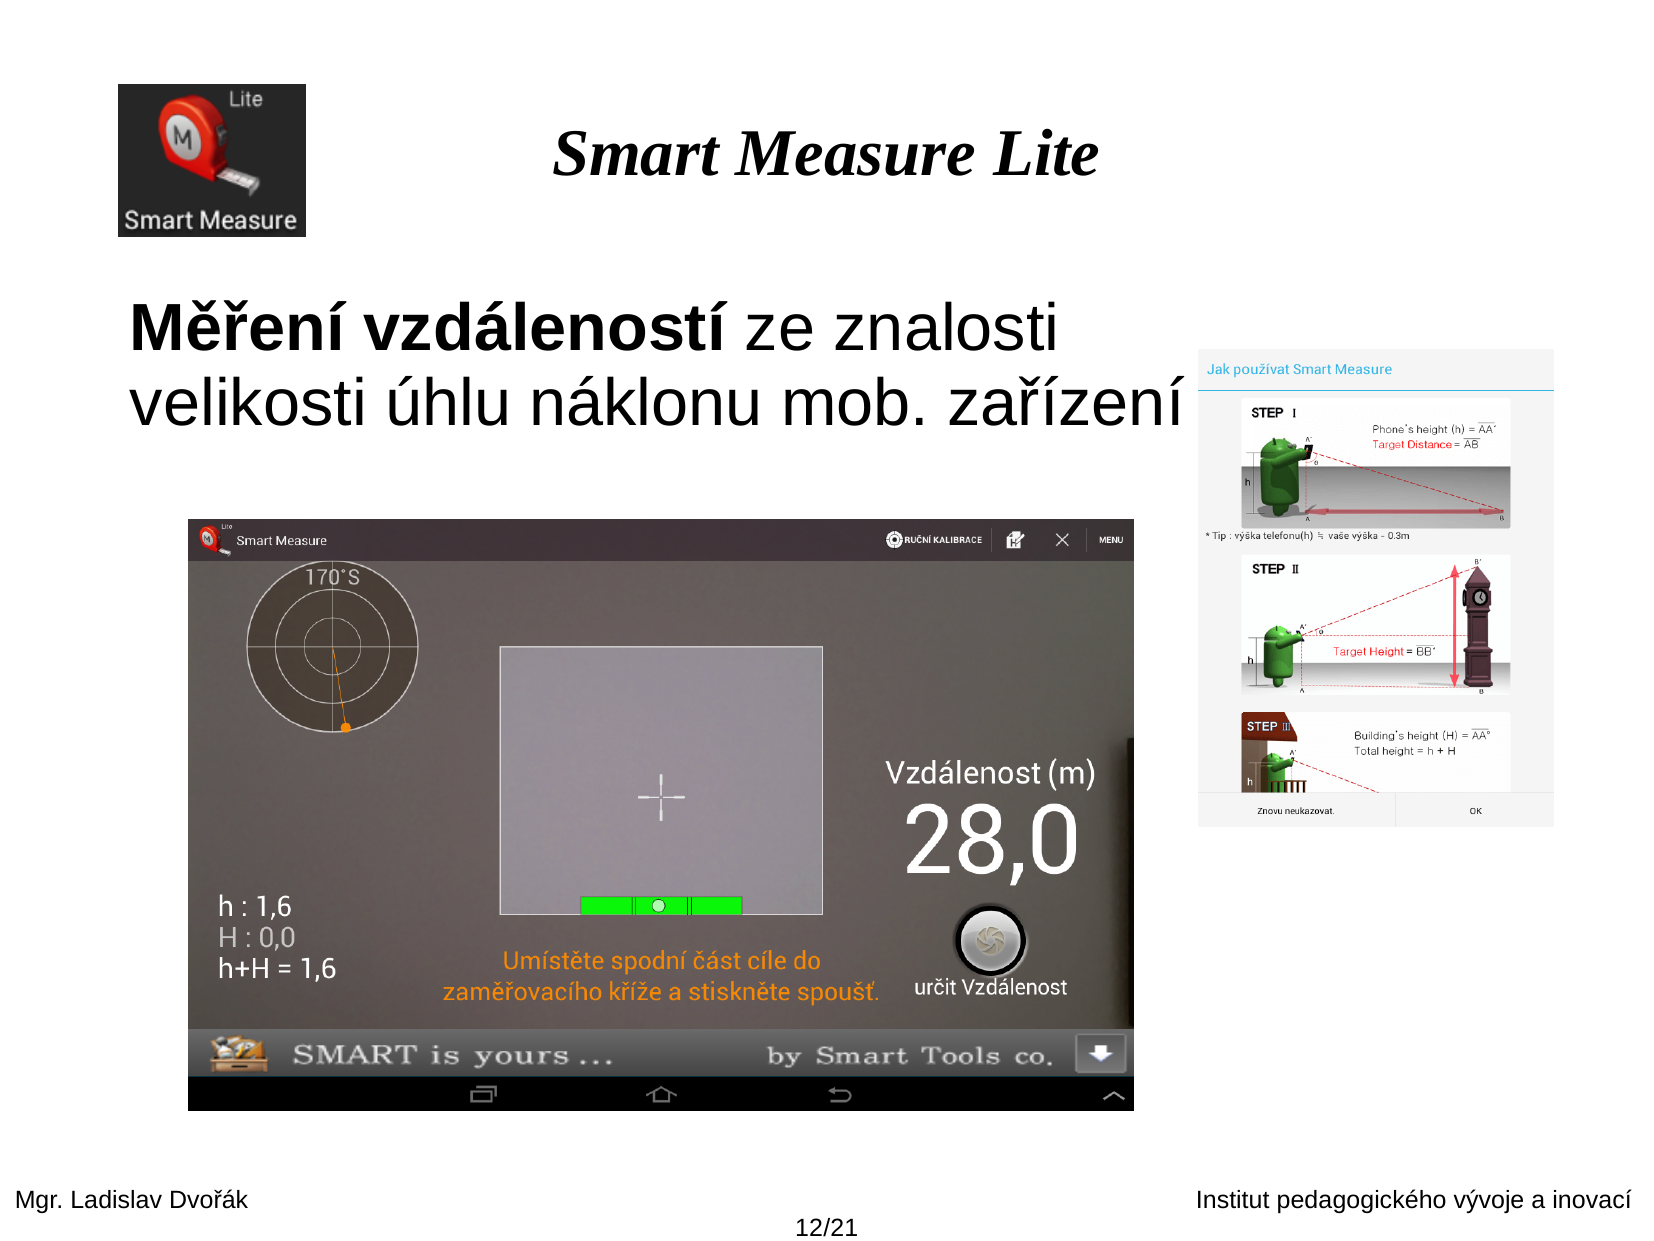

# Smart Measure Lite
Měření vzdáleností ze znalosti velikosti úhlu náklonu mob. zařízení
Mgr. Ladislav Dvořák													Institut pedagogického vývoje a inovací